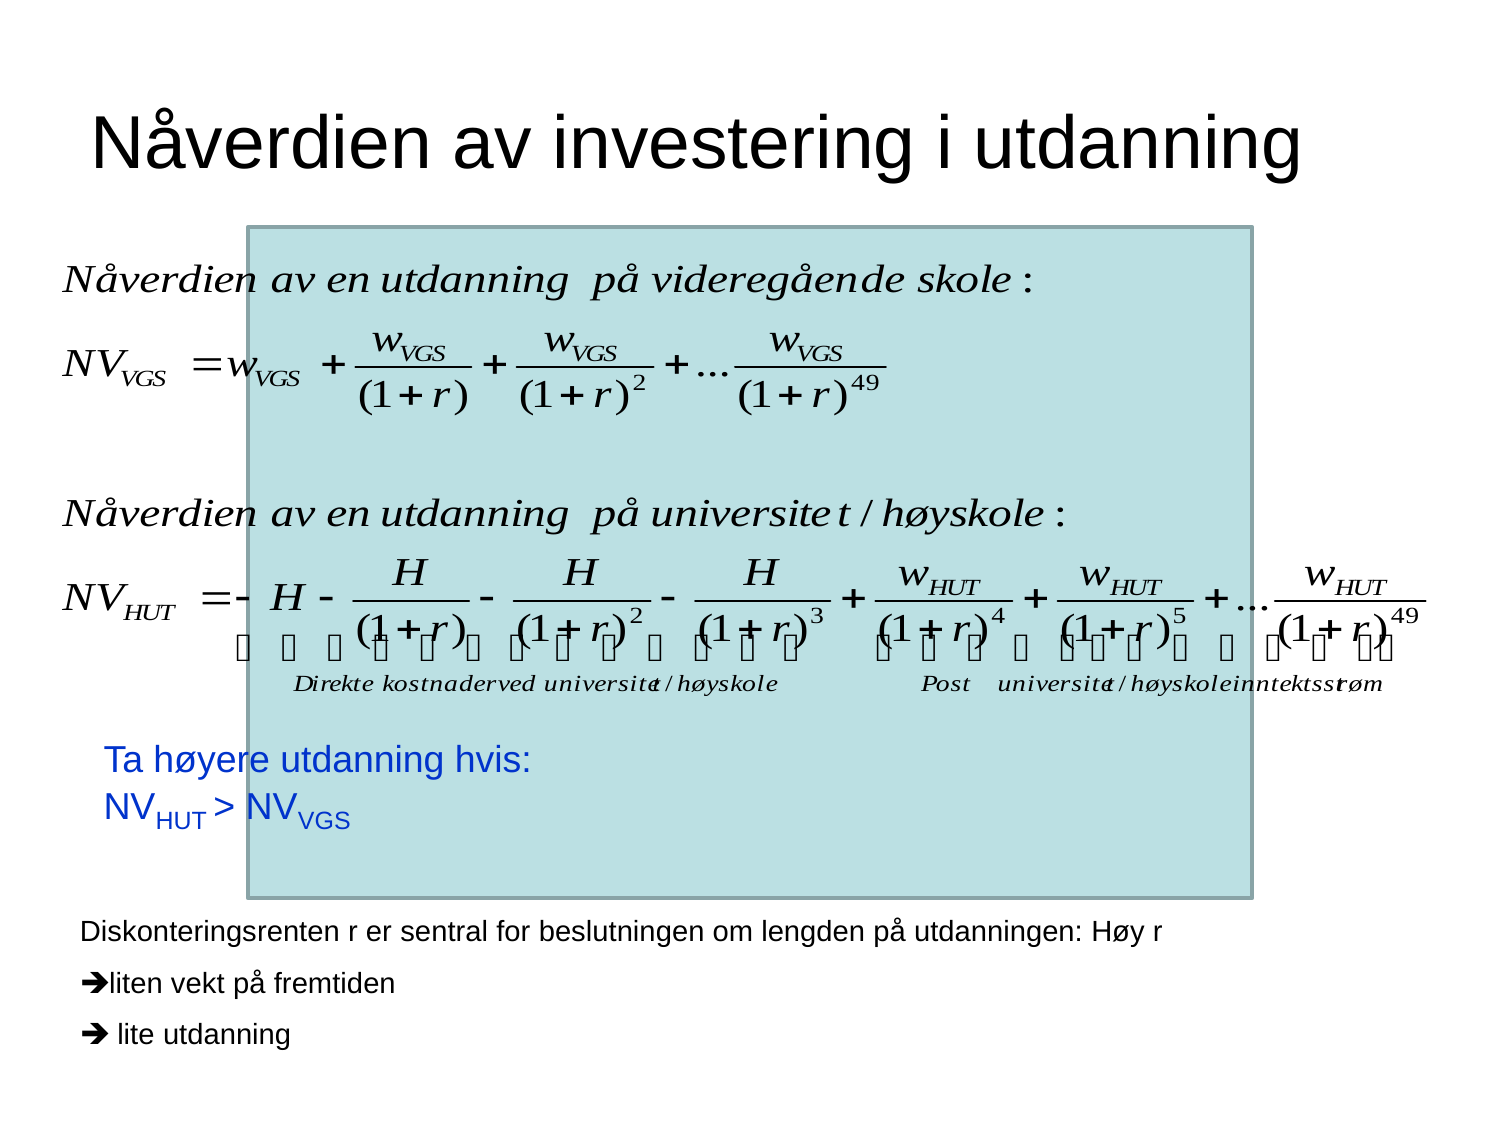

# Nåverdien av investering i utdanning
Ta høyere utdanning hvis:
NVHUT > NVVGS
Diskonteringsrenten r er sentral for beslutningen om lengden på utdanningen: Høy r
liten vekt på fremtiden
 lite utdanning